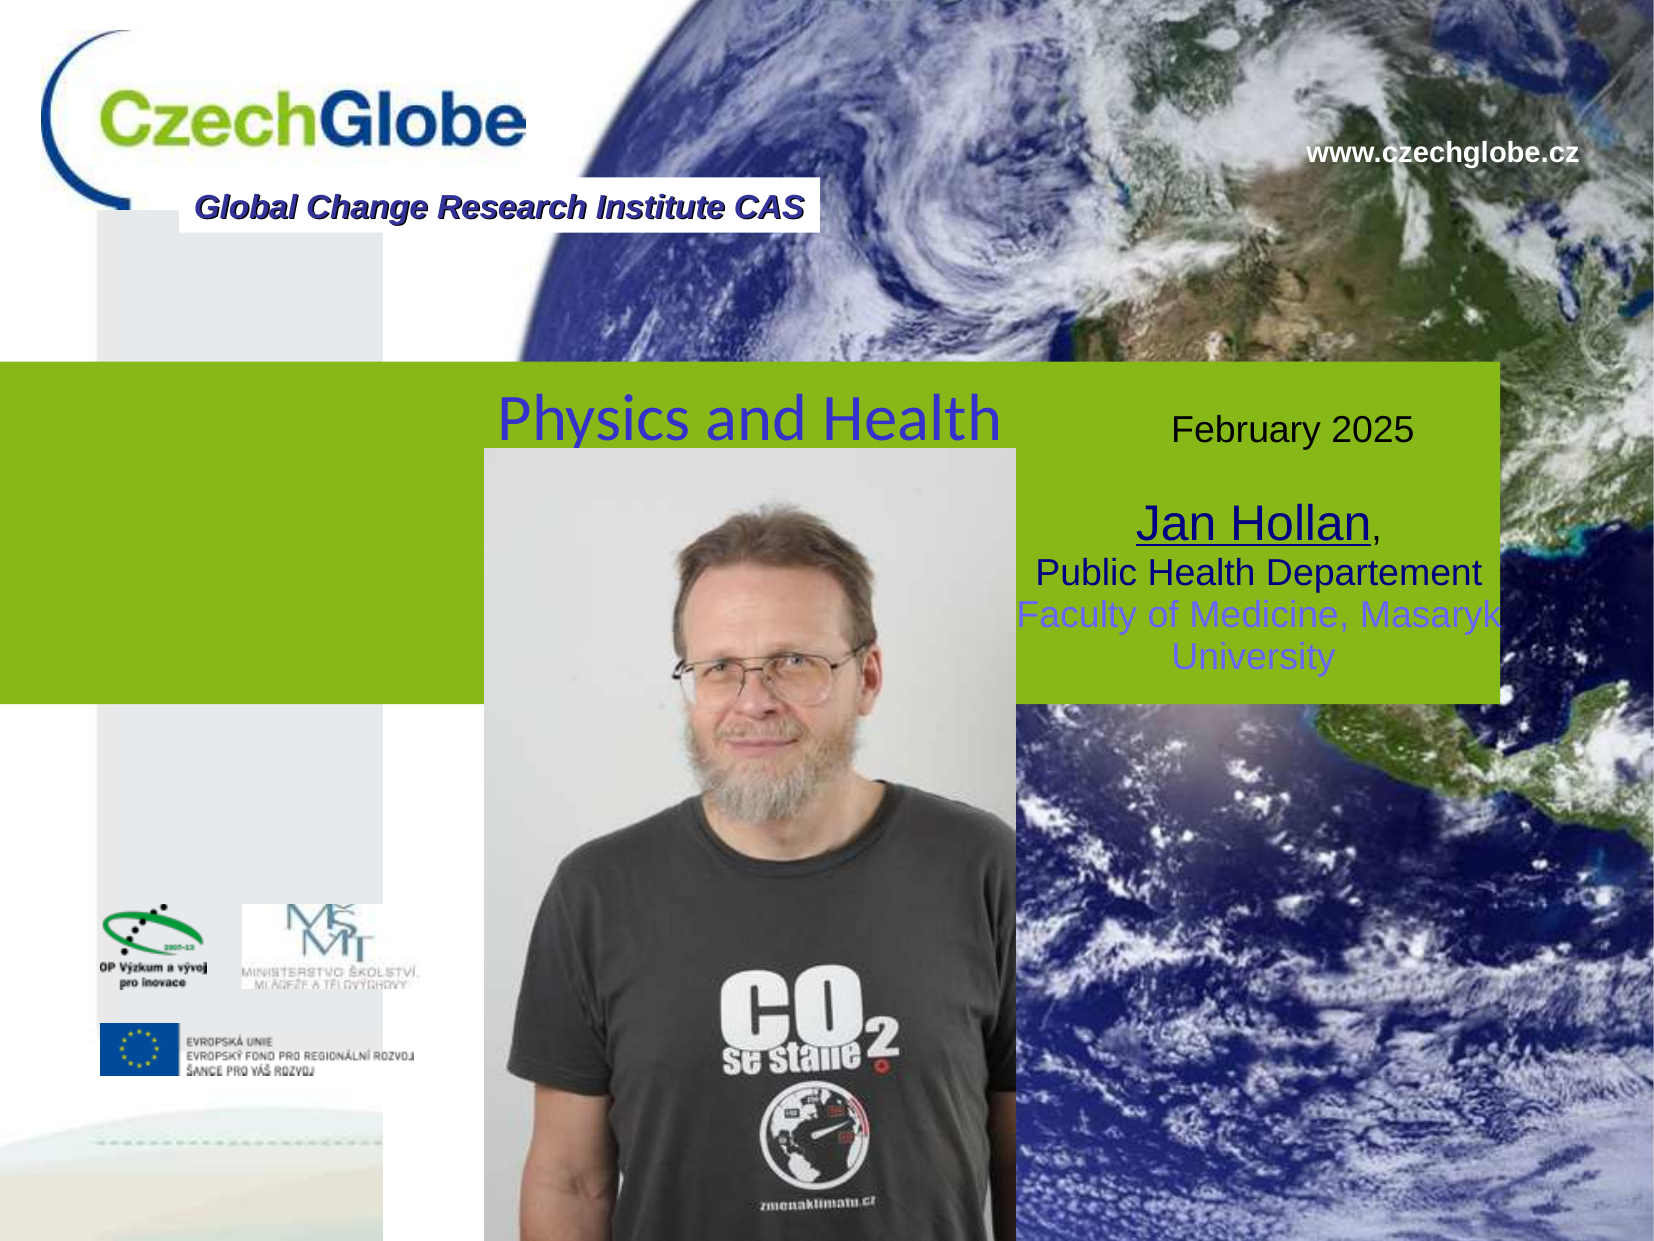

www.czechglobe.cz
Global Change Research Institute CAS
# Physics and Health
February 2025
 Jan Hollan,
Public Health Departement
Faculty of Medicine, Masaryk University